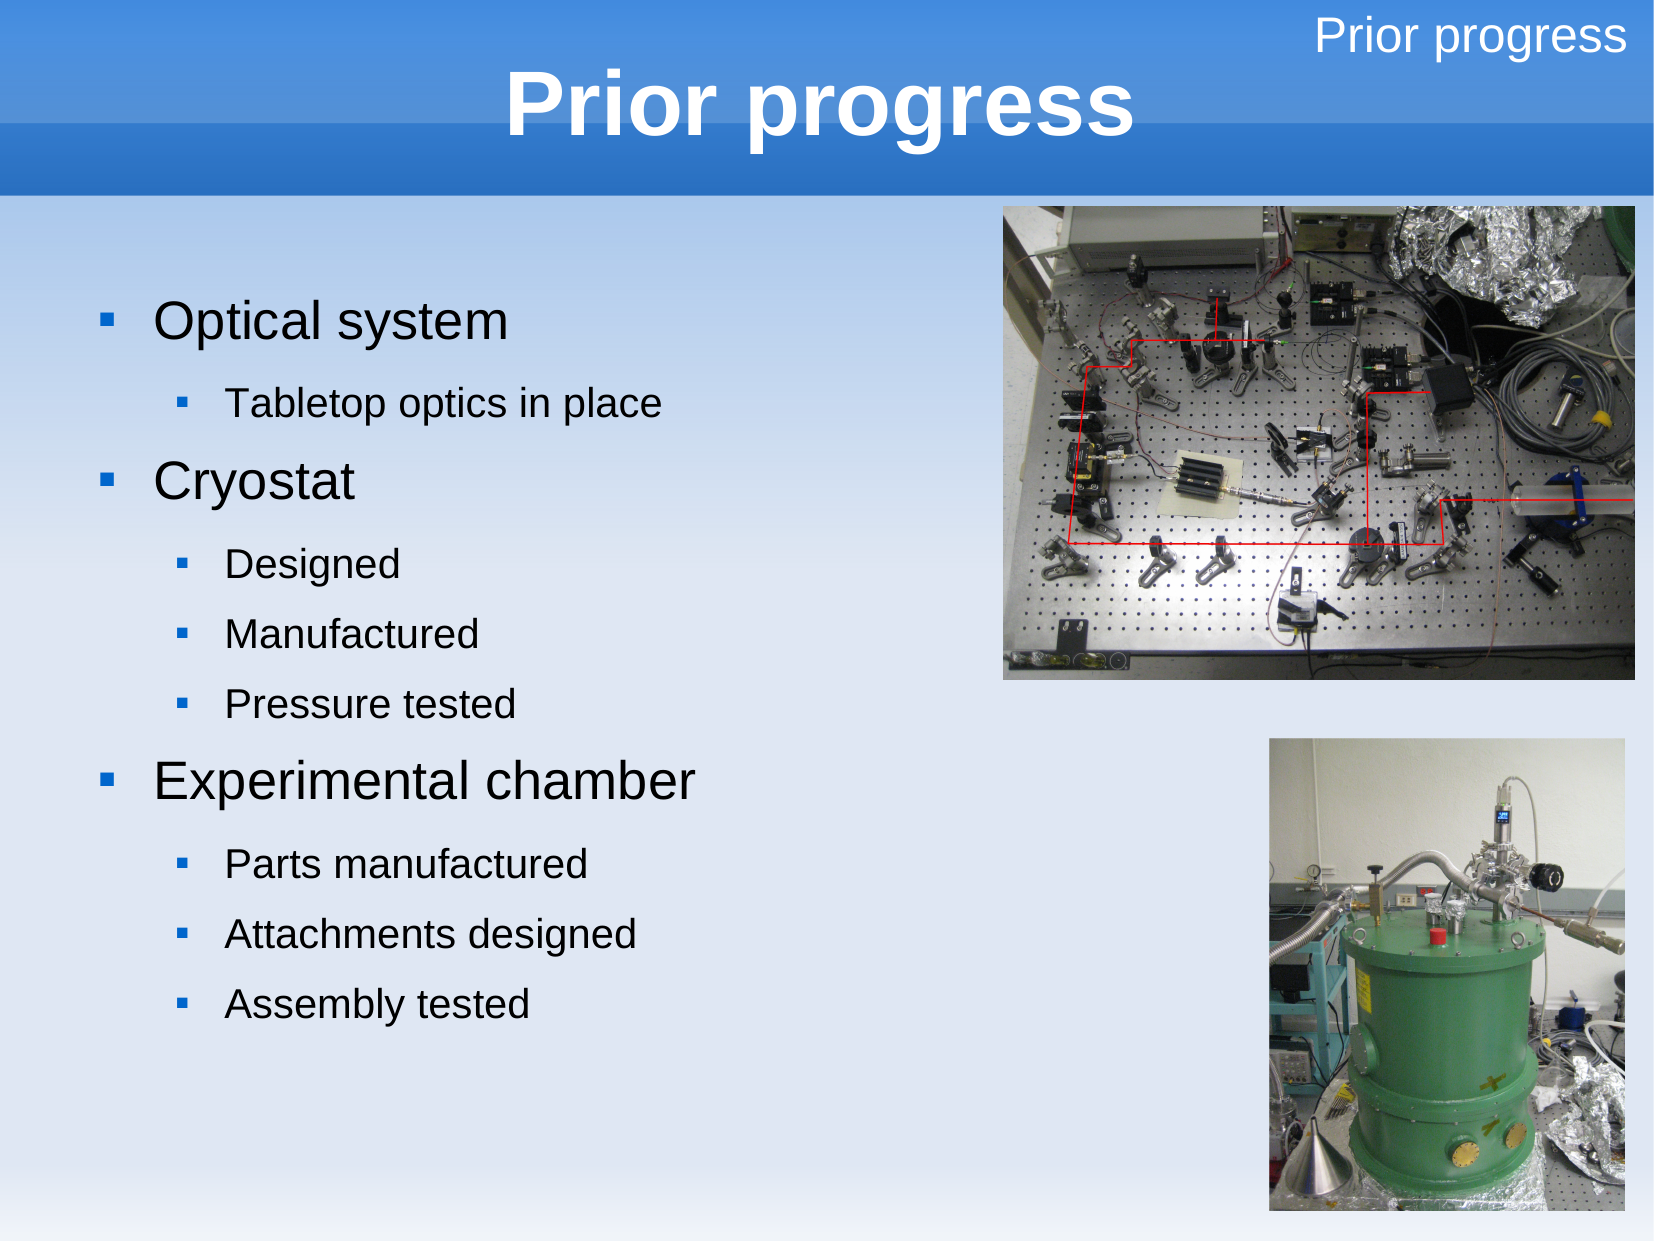

# Prior progress
Prior progress
Optical system
Tabletop optics in place
Cryostat
Designed
Manufactured
Pressure tested
Experimental chamber
Parts manufactured
Attachments designed
Assembly tested
[Insert picture of optics]